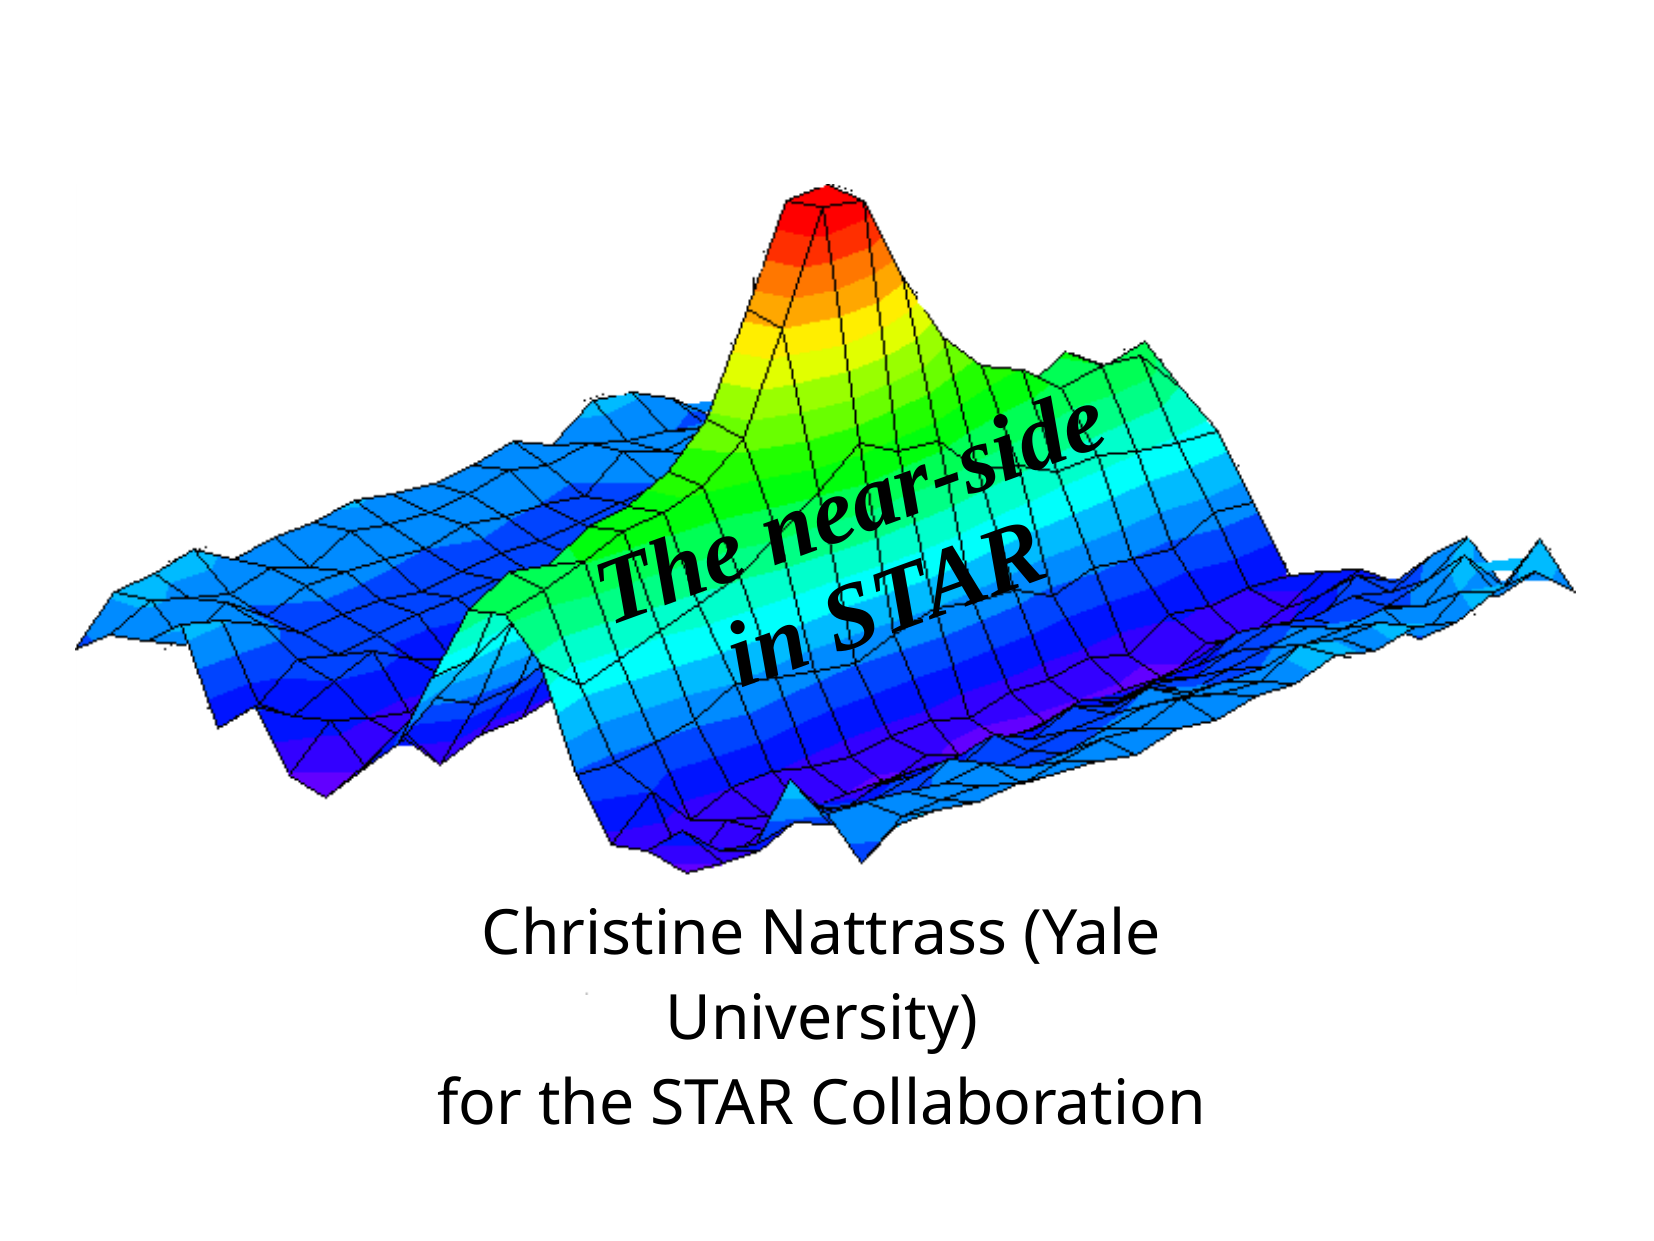

The near-side
in STAR
Christine Nattrass (Yale University)
for the STAR Collaboration